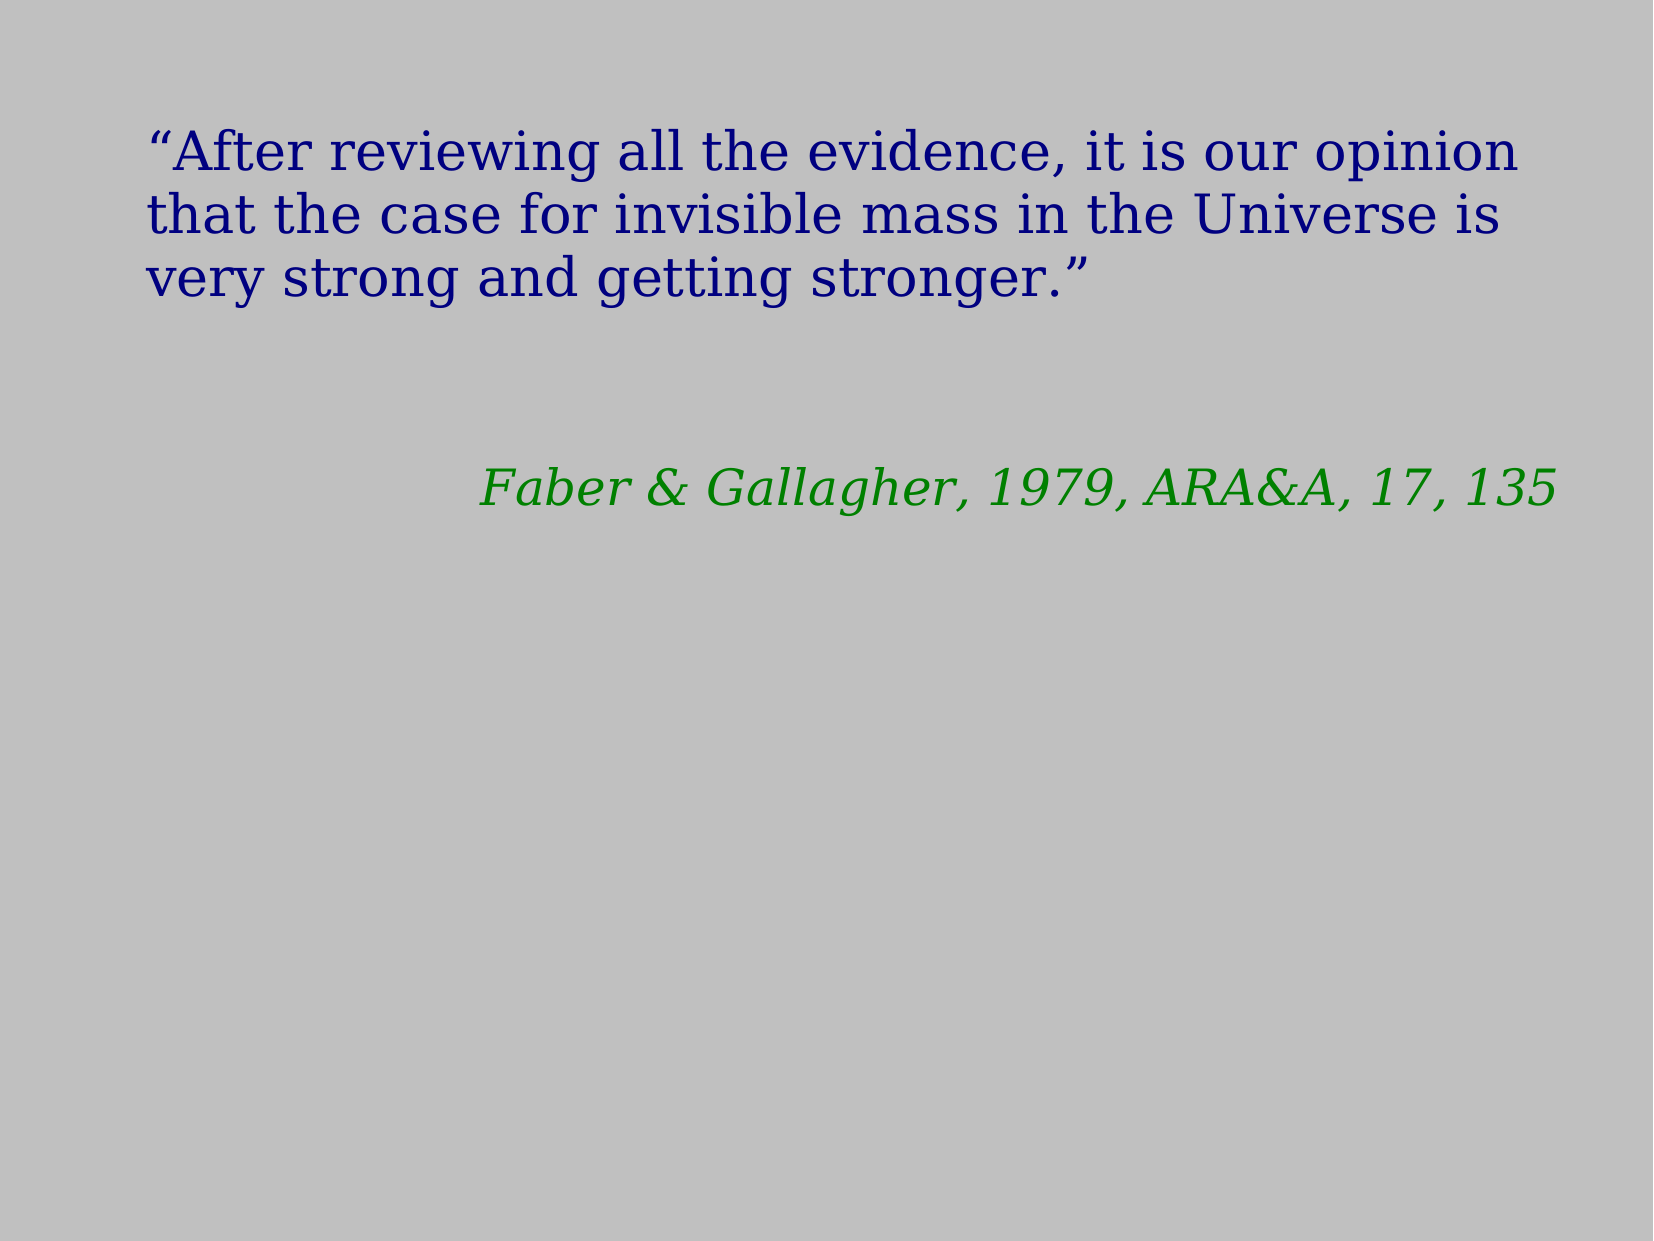

“After reviewing all the evidence, it is our opinion that the case for invisible mass in the Universe is very strong and getting stronger.”
Faber & Gallagher, 1979, ARA&A, 17, 135